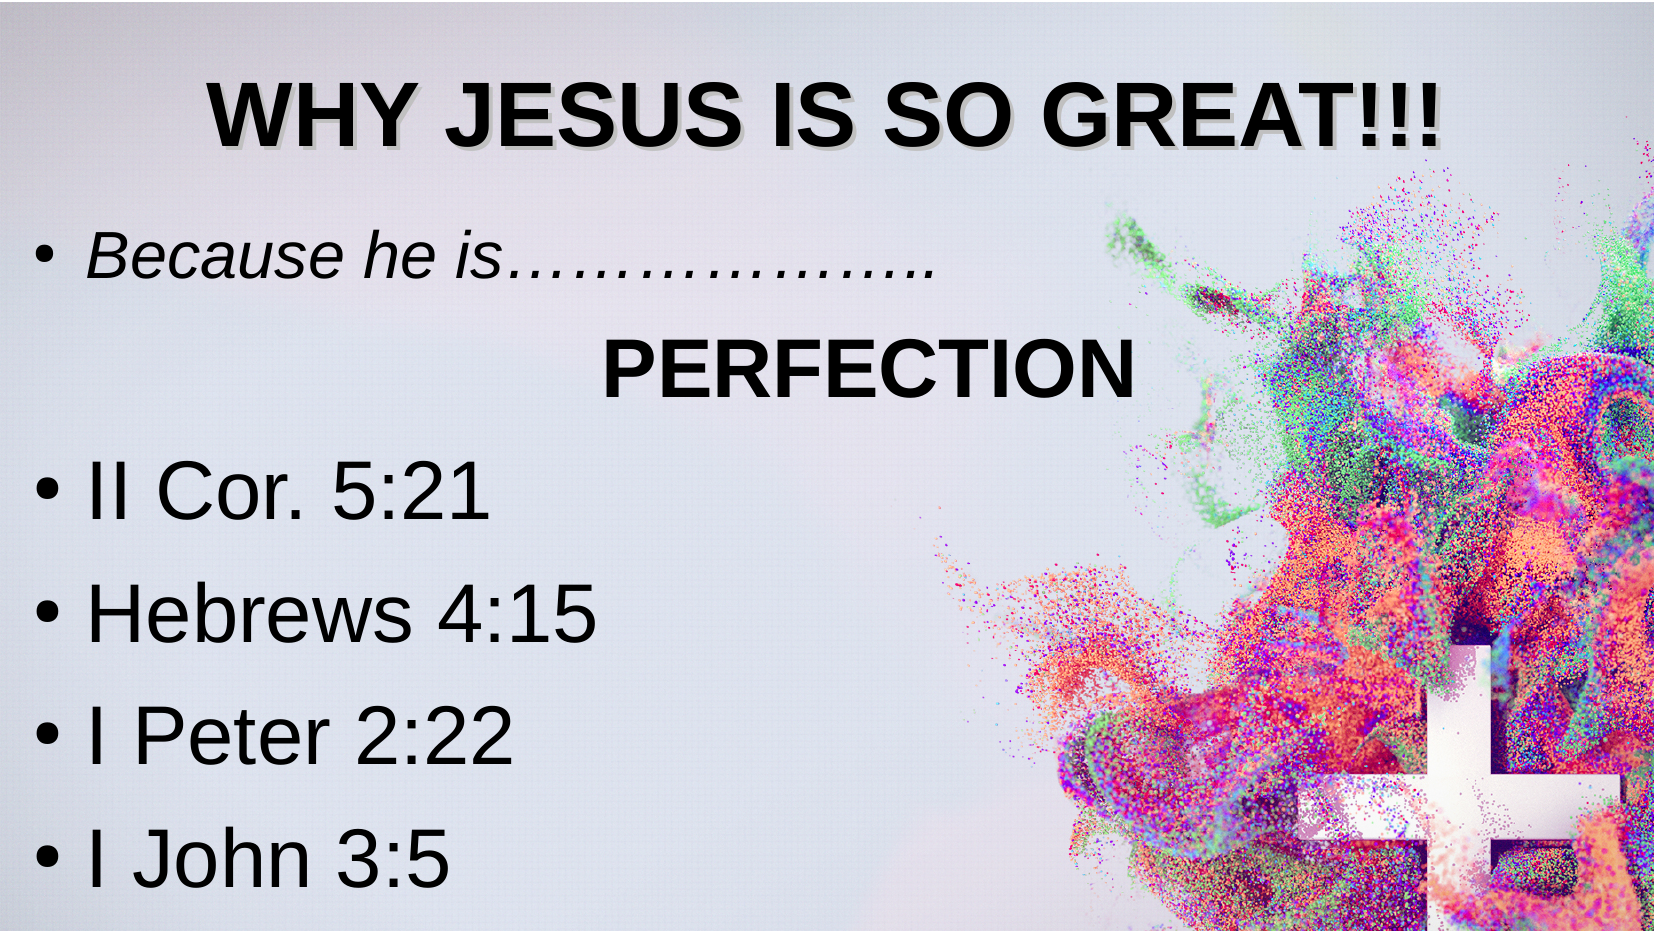

# WHY JESUS IS SO GREAT!!!
Because he is………………..
PERFECTION
II Cor. 5:21
Hebrews 4:15
I Peter 2:22
I John 3:5